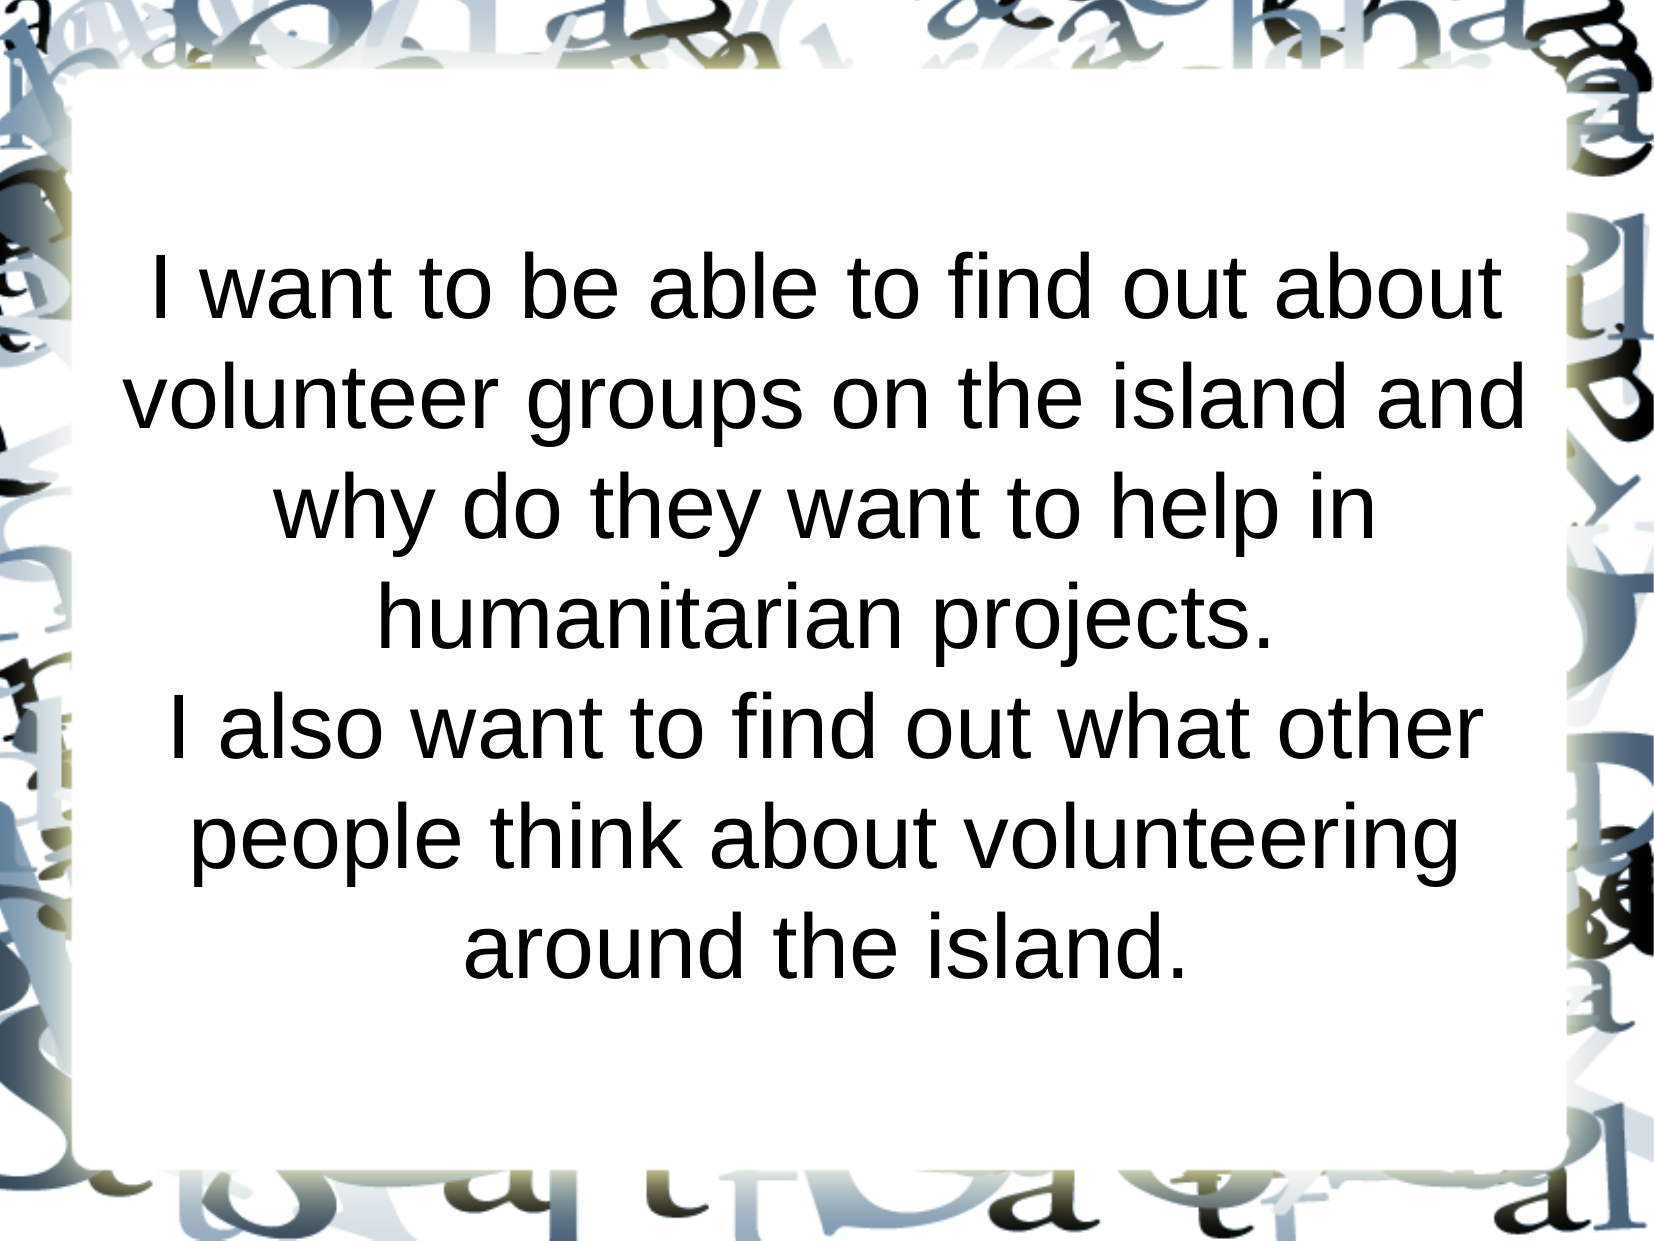

# I want to be able to find out about volunteer groups on the island and why do they want to help in humanitarian projects. I also want to find out what other people think about volunteering around the island.